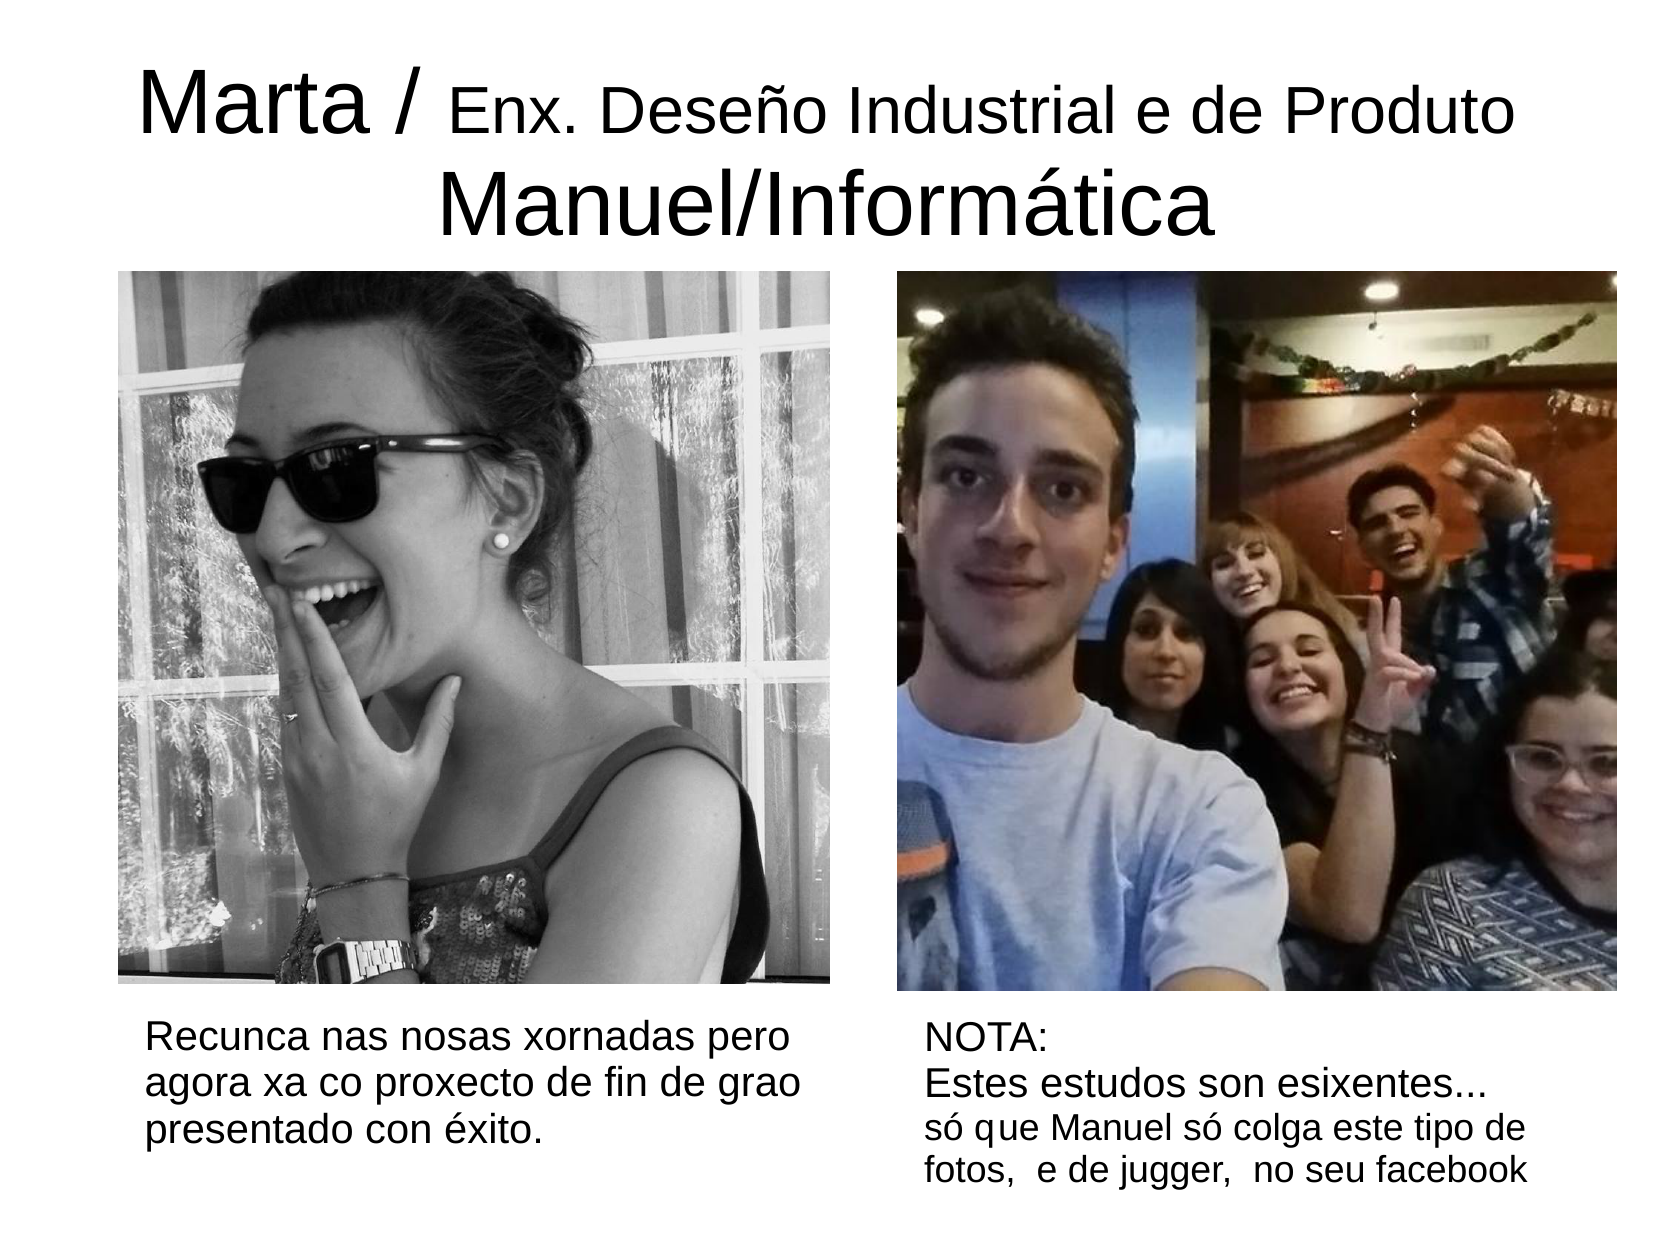

# Marta / Enx. Deseño Industrial e de Produto Manuel/Informática
Recunca nas nosas xornadas pero agora xa co proxecto de fin de grao presentado con éxito.
NOTA:
Estes estudos son esixentes...
só q	ue Manuel só colga este tipo de fotos, e de jugger, no seu facebook